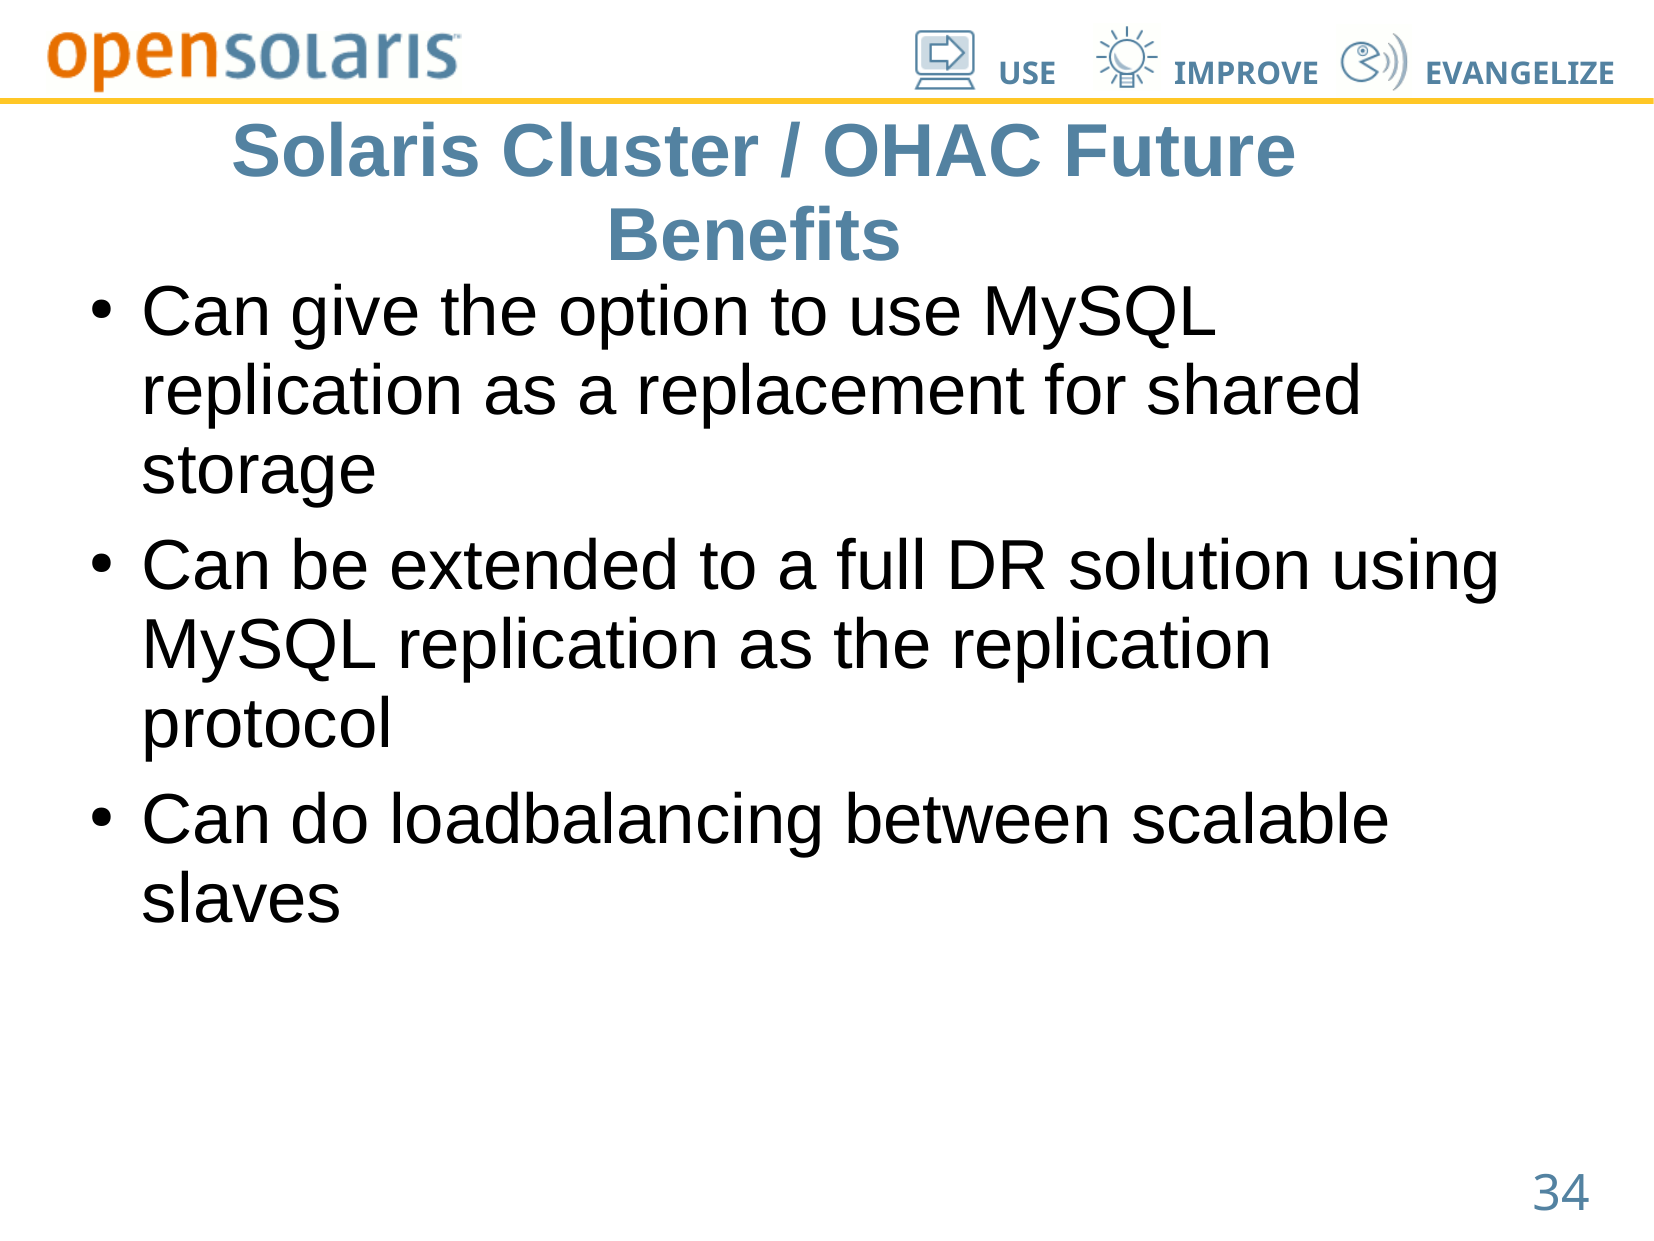

# Solaris Cluster / OHAC Future Benefits
Can give the option to use MySQL replication as a replacement for shared storage
Can be extended to a full DR solution using MySQL replication as the replication protocol
Can do loadbalancing between scalable slaves